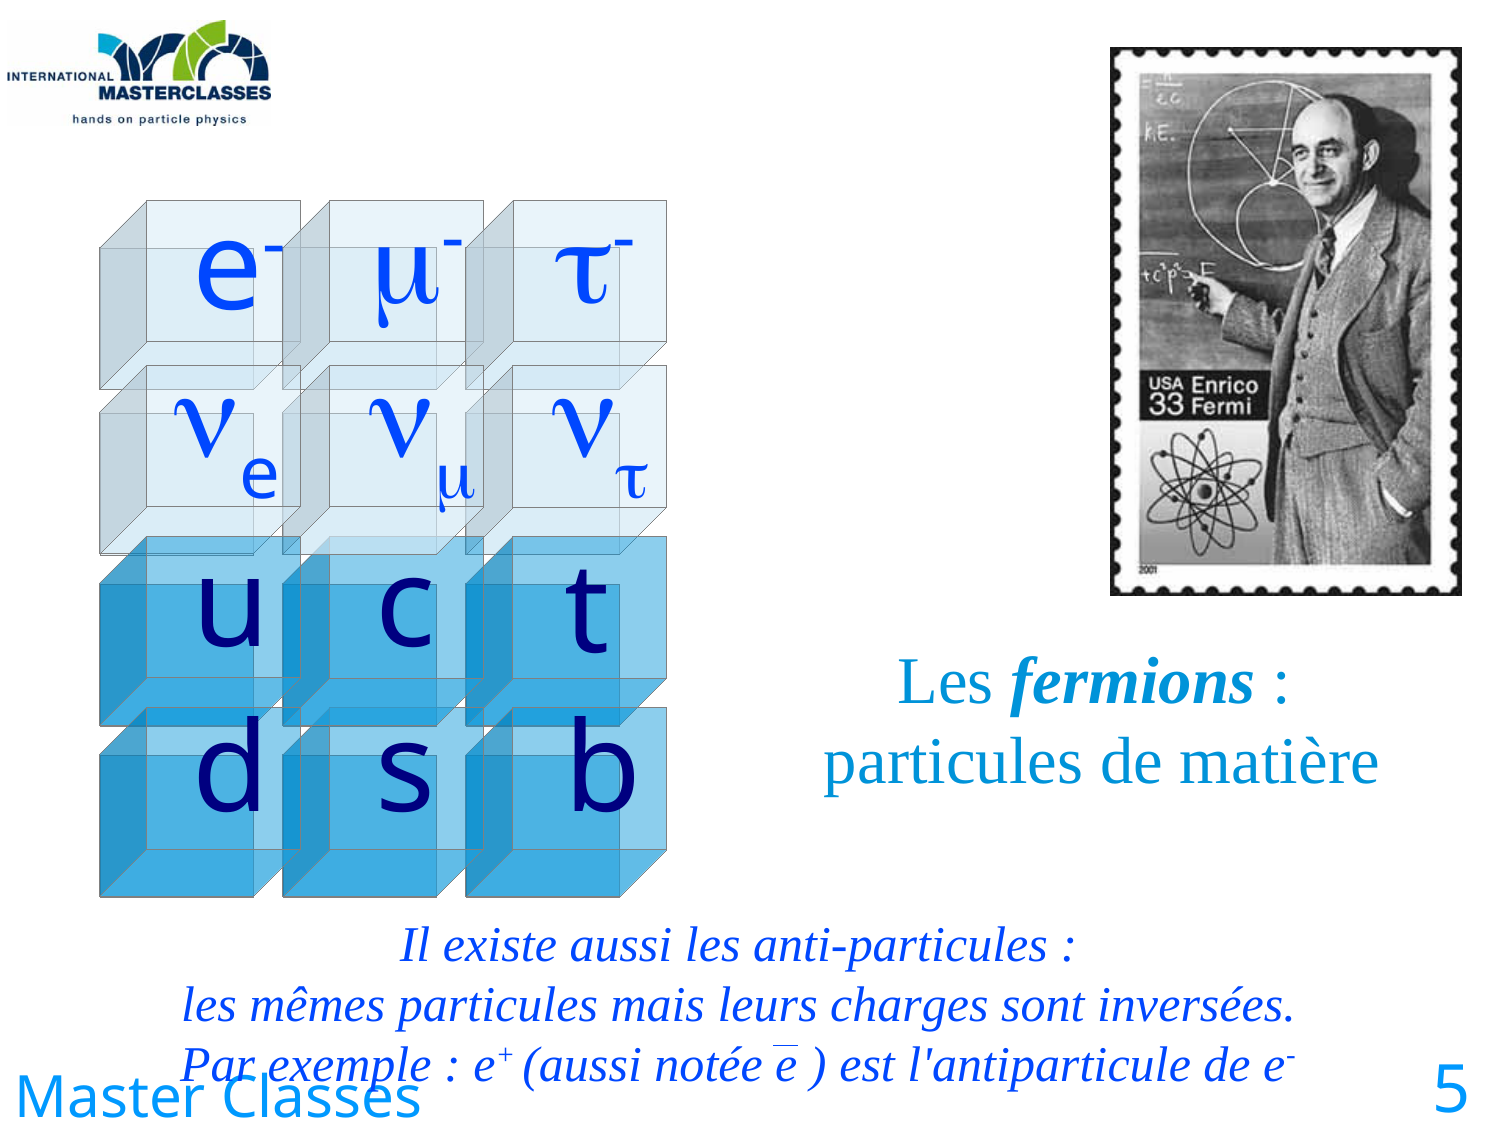

μ-
τ-
e-
νe
νμ
ντ
u
c
t
Les fermions :
particules de matière
d
s
b
Il existe aussi les anti-particules :
les mêmes particules mais leurs charges sont inversées.
Par exemple : e+ (aussi notée e ) est l'antiparticule de e-
5
Master Classes 2013